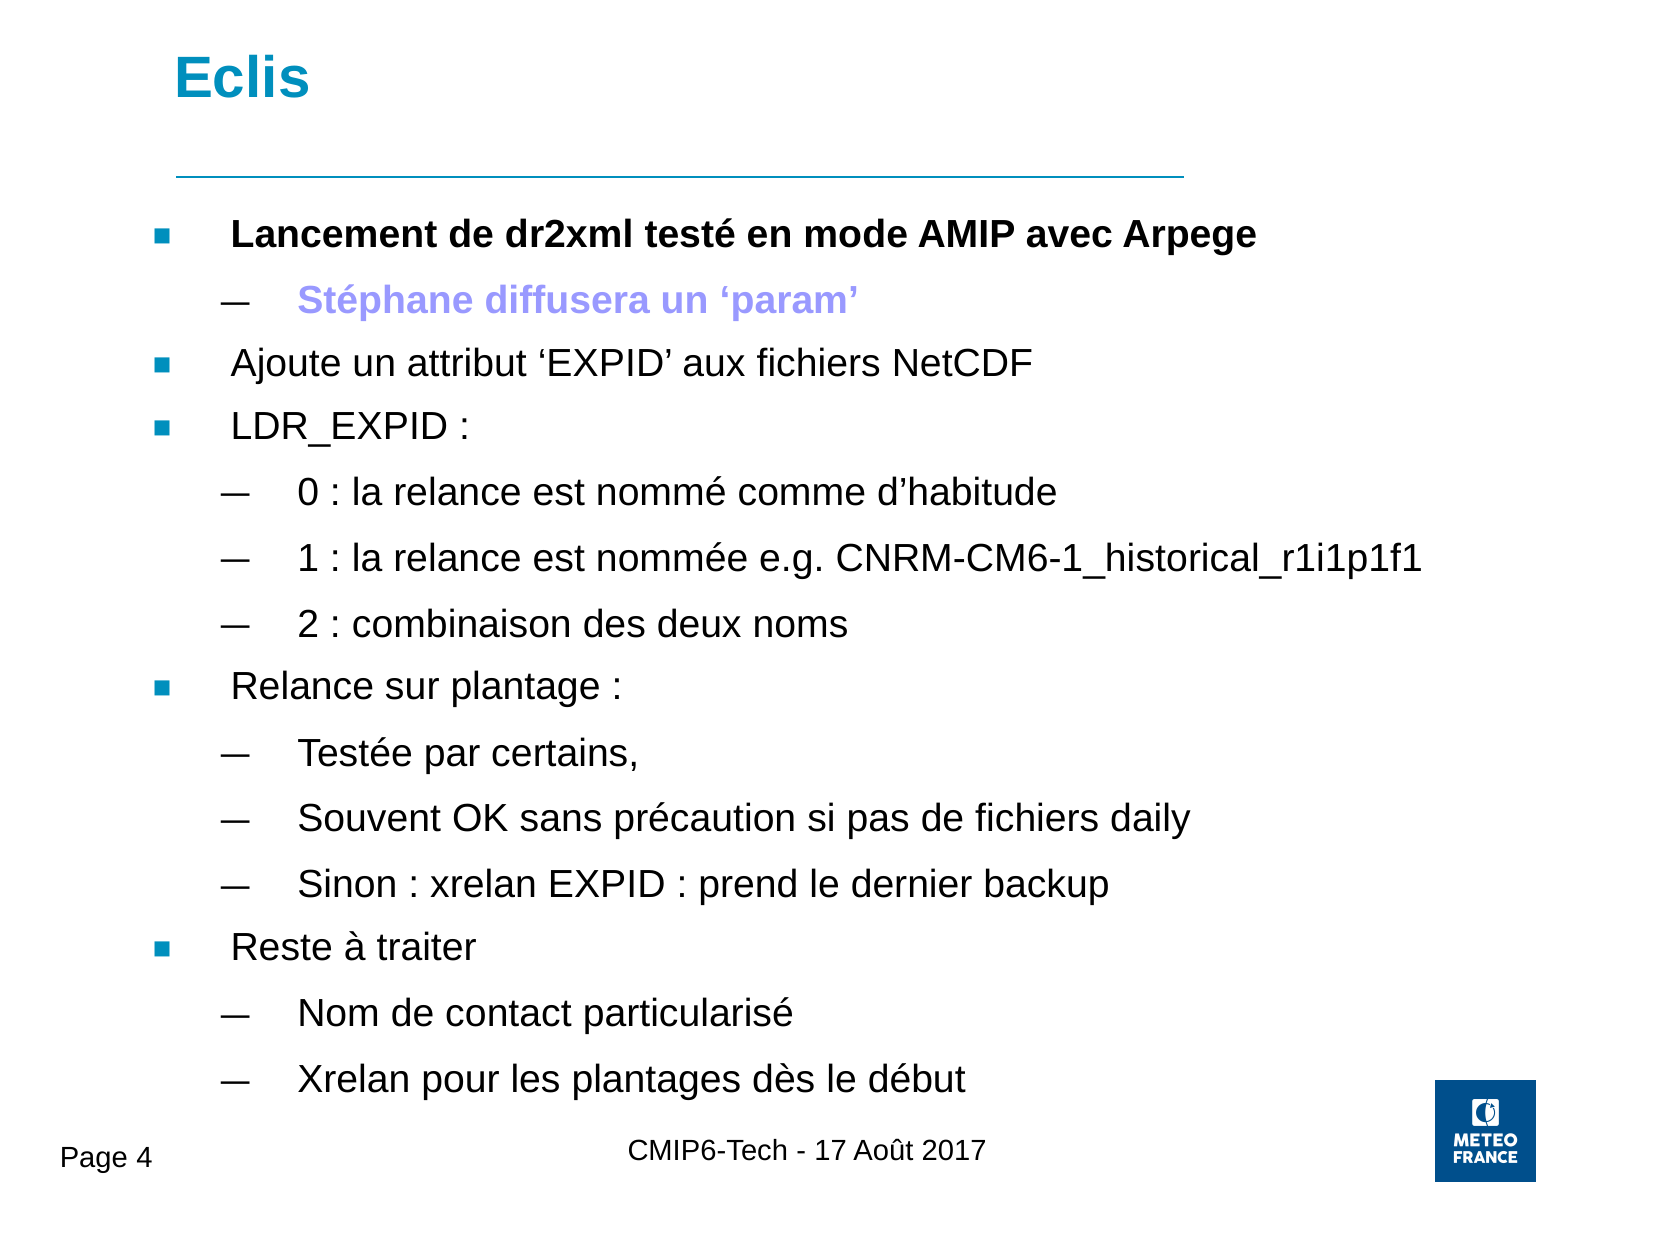

# Eclis
Lancement de dr2xml testé en mode AMIP avec Arpege
Stéphane diffusera un ‘param’
Ajoute un attribut ‘EXPID’ aux fichiers NetCDF
LDR_EXPID :
0 : la relance est nommé comme d’habitude
1 : la relance est nommée e.g. CNRM-CM6-1_historical_r1i1p1f1
2 : combinaison des deux noms
Relance sur plantage :
Testée par certains,
Souvent OK sans précaution si pas de fichiers daily
Sinon : xrelan EXPID : prend le dernier backup
Reste à traiter
Nom de contact particularisé
Xrelan pour les plantages dès le début
CMIP6-Tech - 17 Août 2017
4